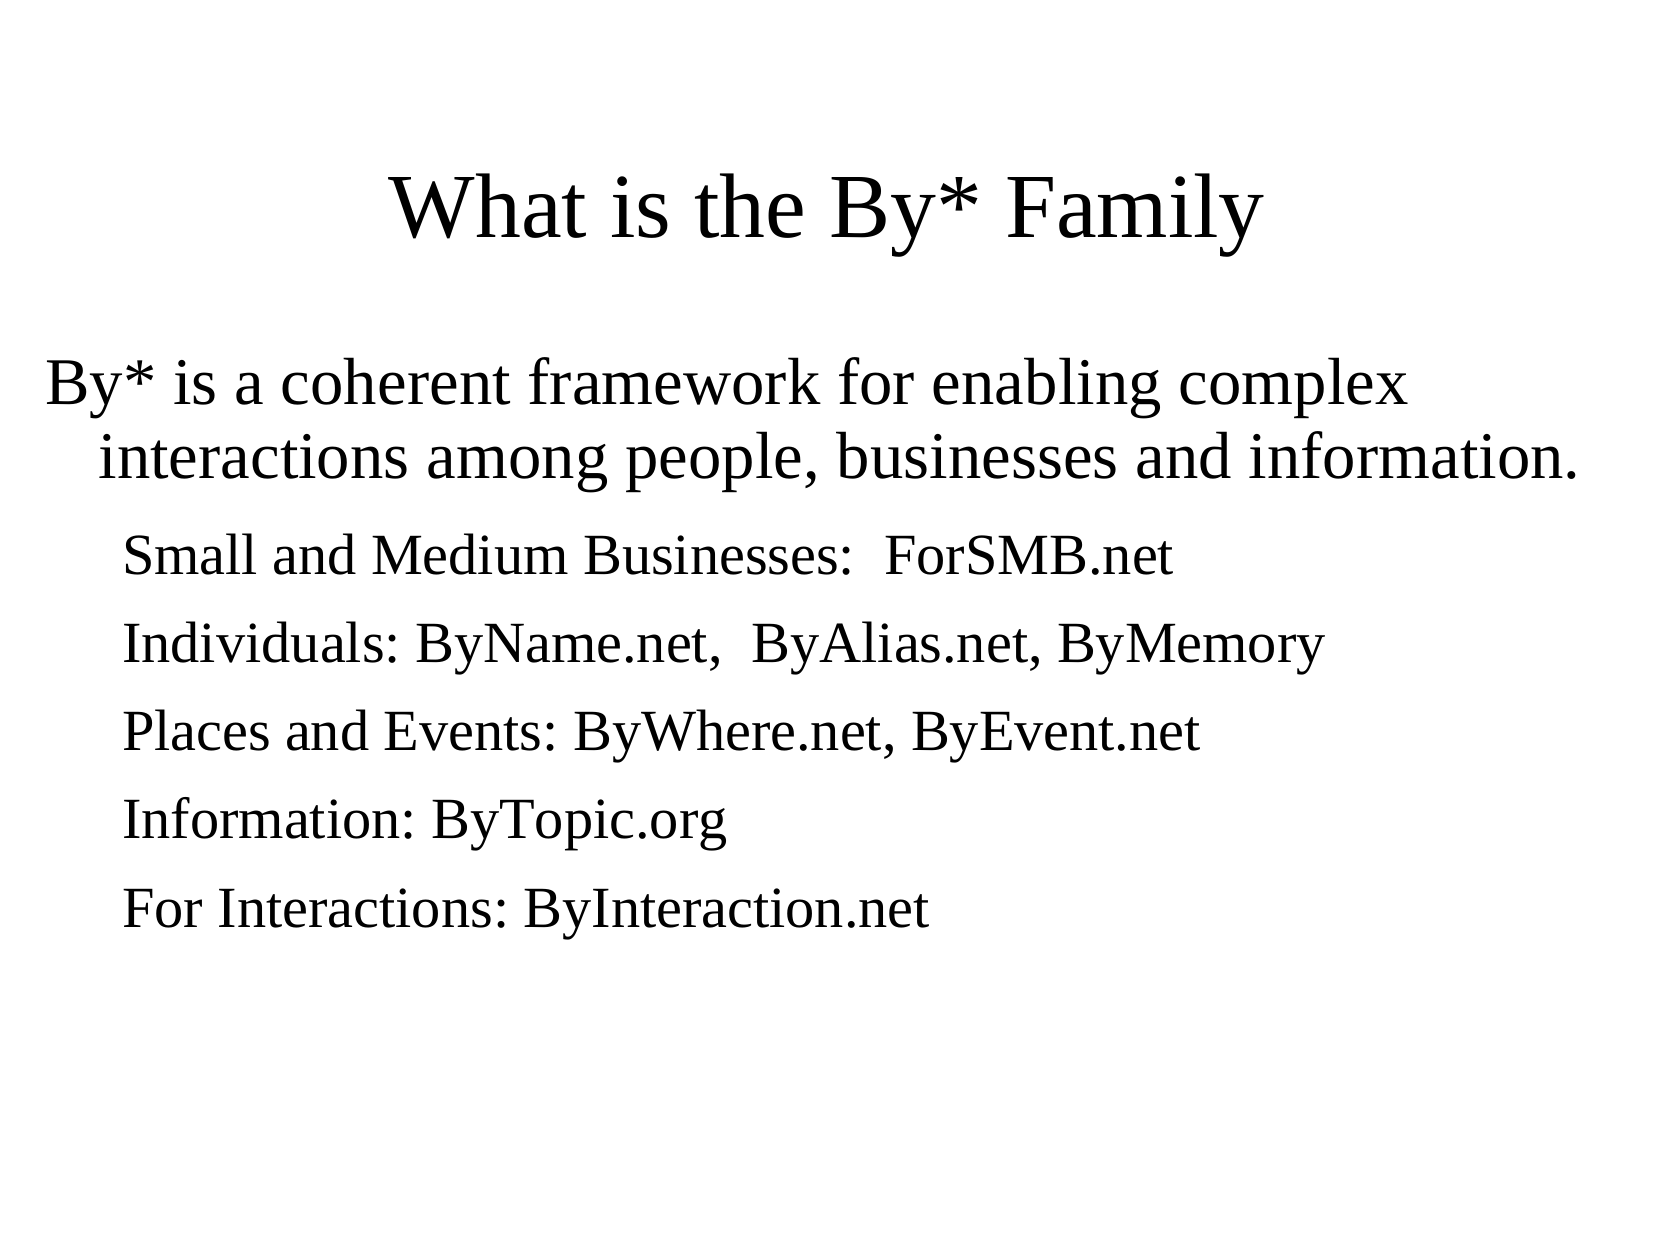

# What is the By* Family
By* is a coherent framework for enabling complex interactions among people, businesses and information.
Small and Medium Businesses: ForSMB.net
Individuals: ByName.net, ByAlias.net, ByMemory
Places and Events: ByWhere.net, ByEvent.net
Information: ByTopic.org
For Interactions: ByInteraction.net